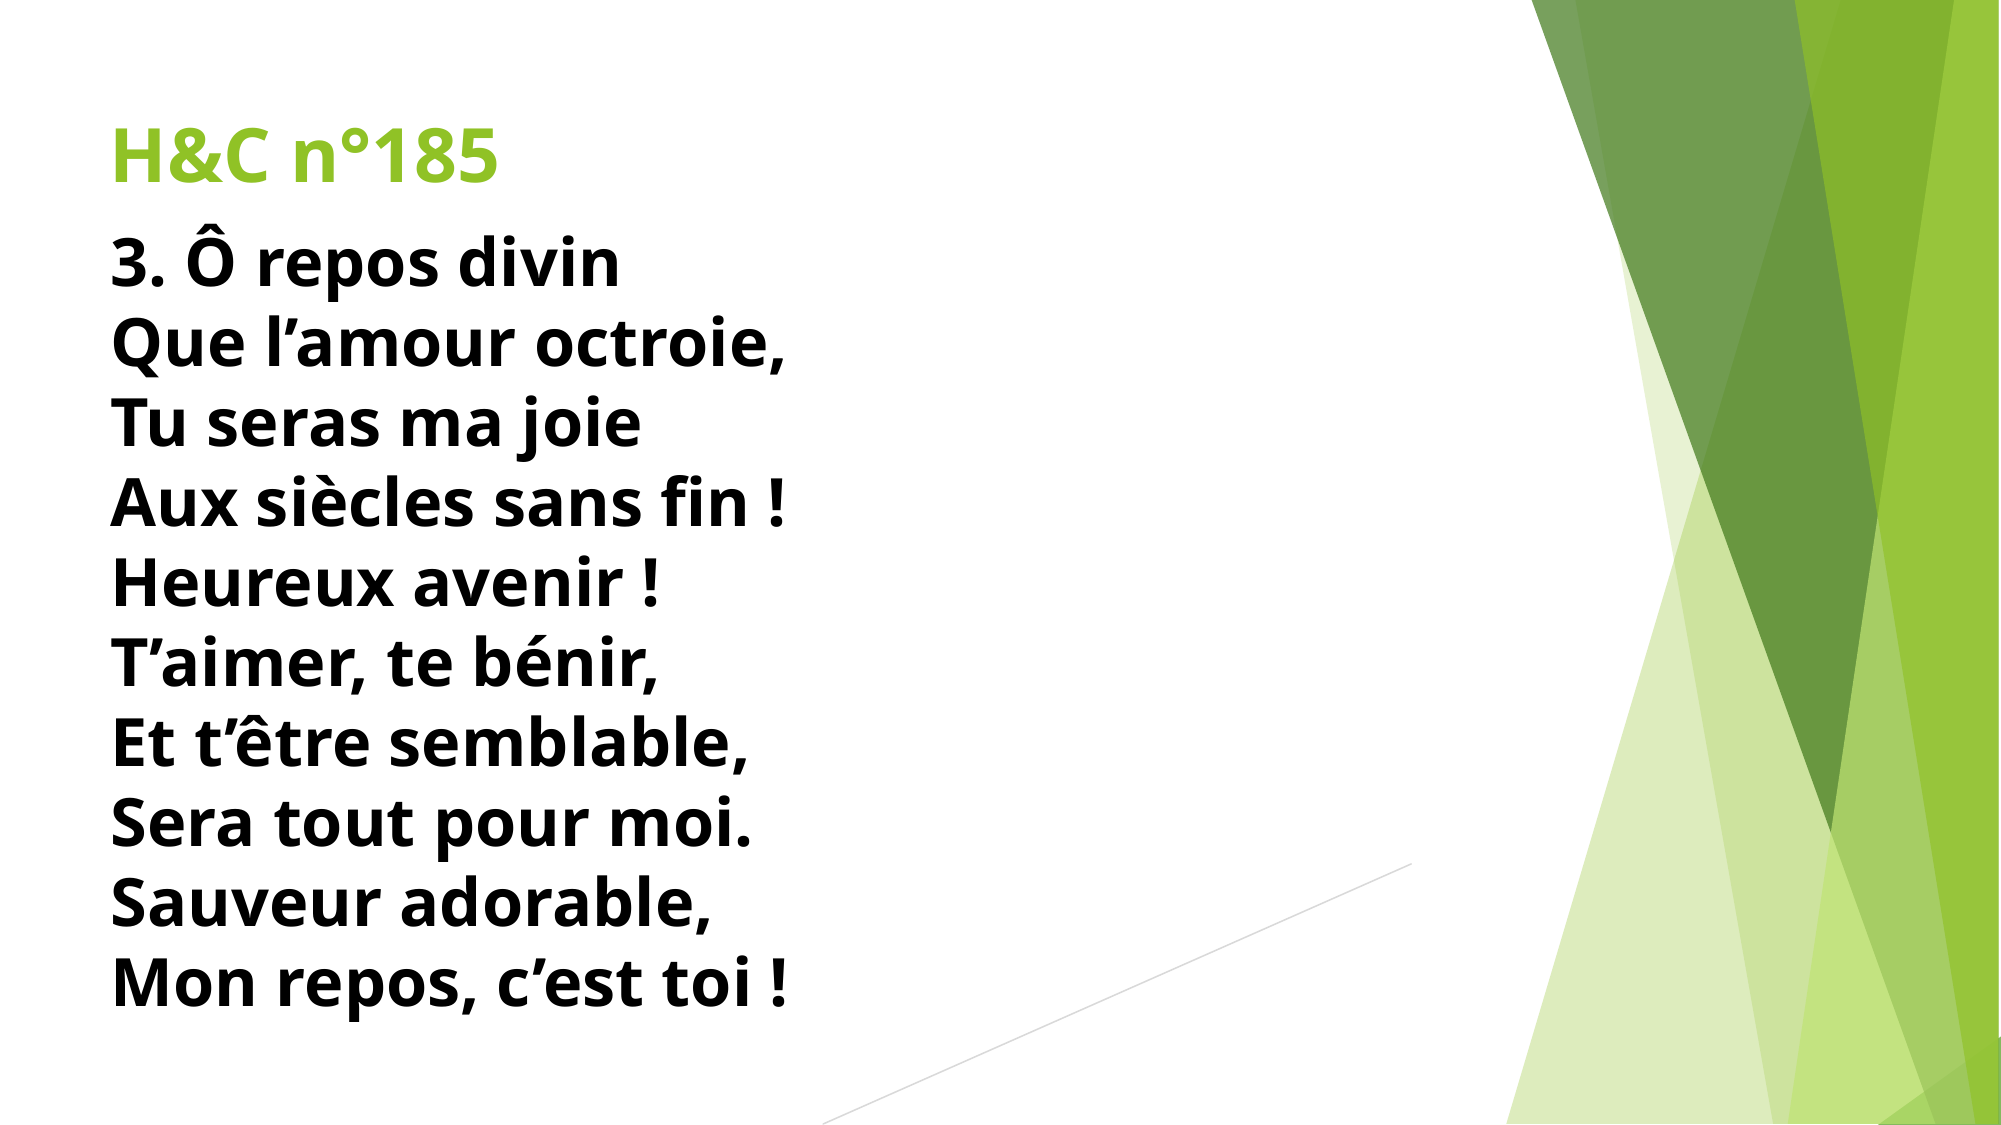

H&C n°185
3. Ô repos divin
Que l’amour octroie,
Tu seras ma joie
Aux siècles sans fin !
Heureux avenir !
T’aimer, te bénir,
Et t’être semblable,
Sera tout pour moi.
Sauveur adorable,
Mon repos, c’est toi !